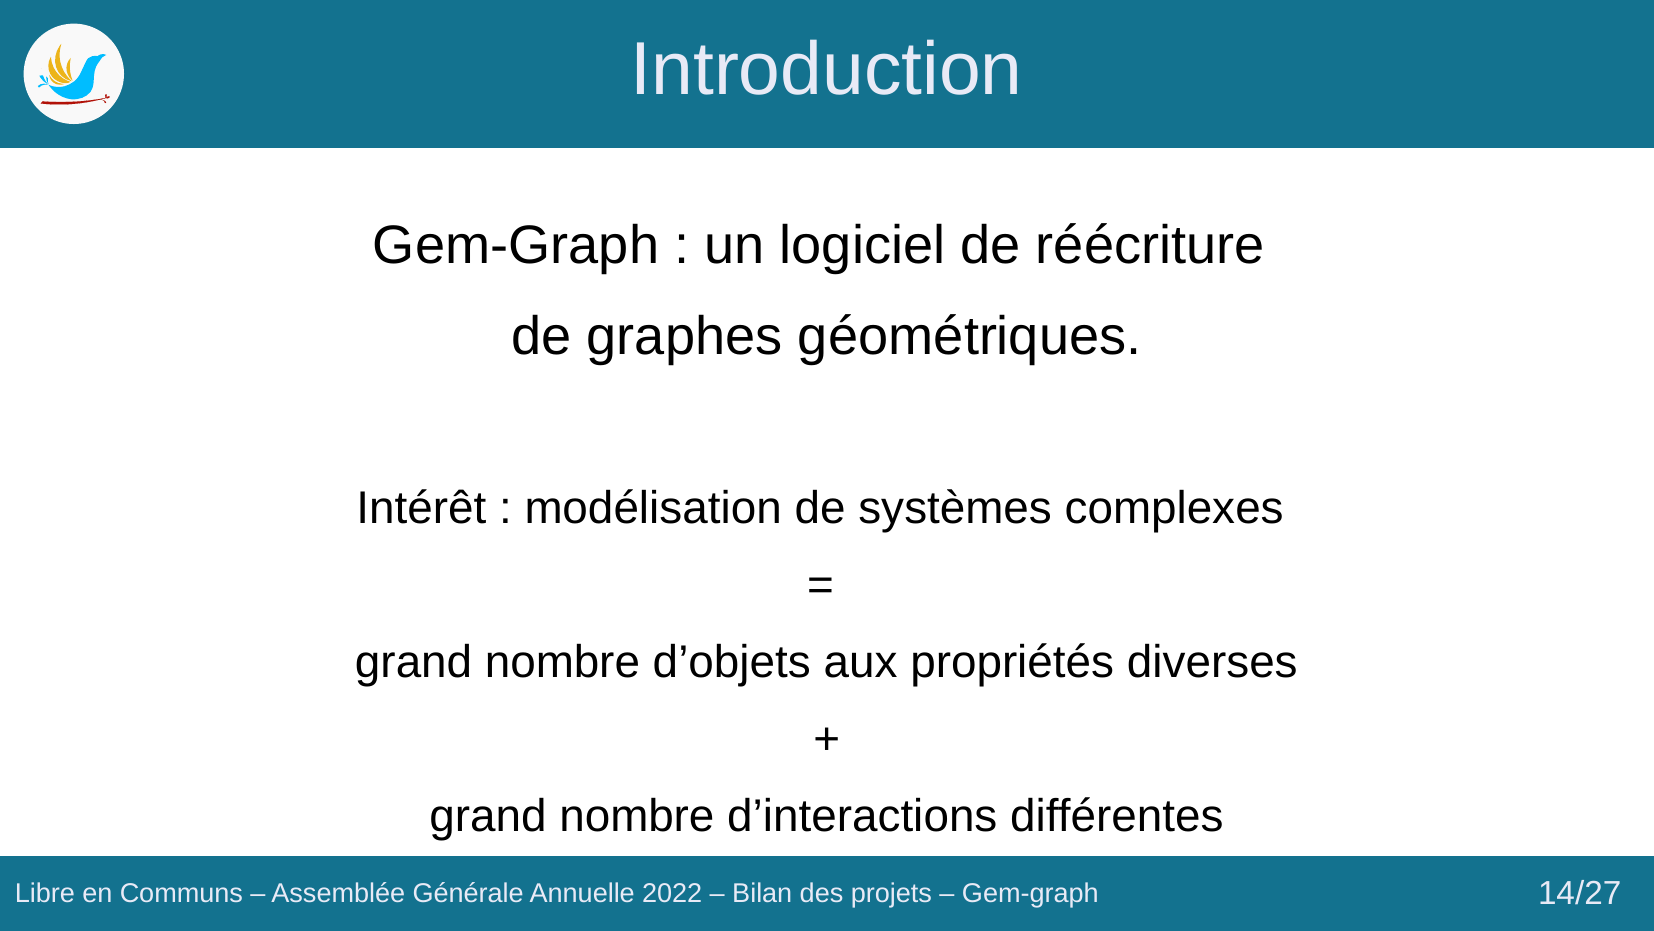

Introduction
Gem-Graph : un logiciel de réécriture
de graphes géométriques.
Intérêt : modélisation de systèmes complexes
=
grand nombre d’objets aux propriétés diverses
+
grand nombre d’interactions différentes
Libre en Communs – Assemblée Générale Annuelle 2022 – Bilan des projets – Gem-graph